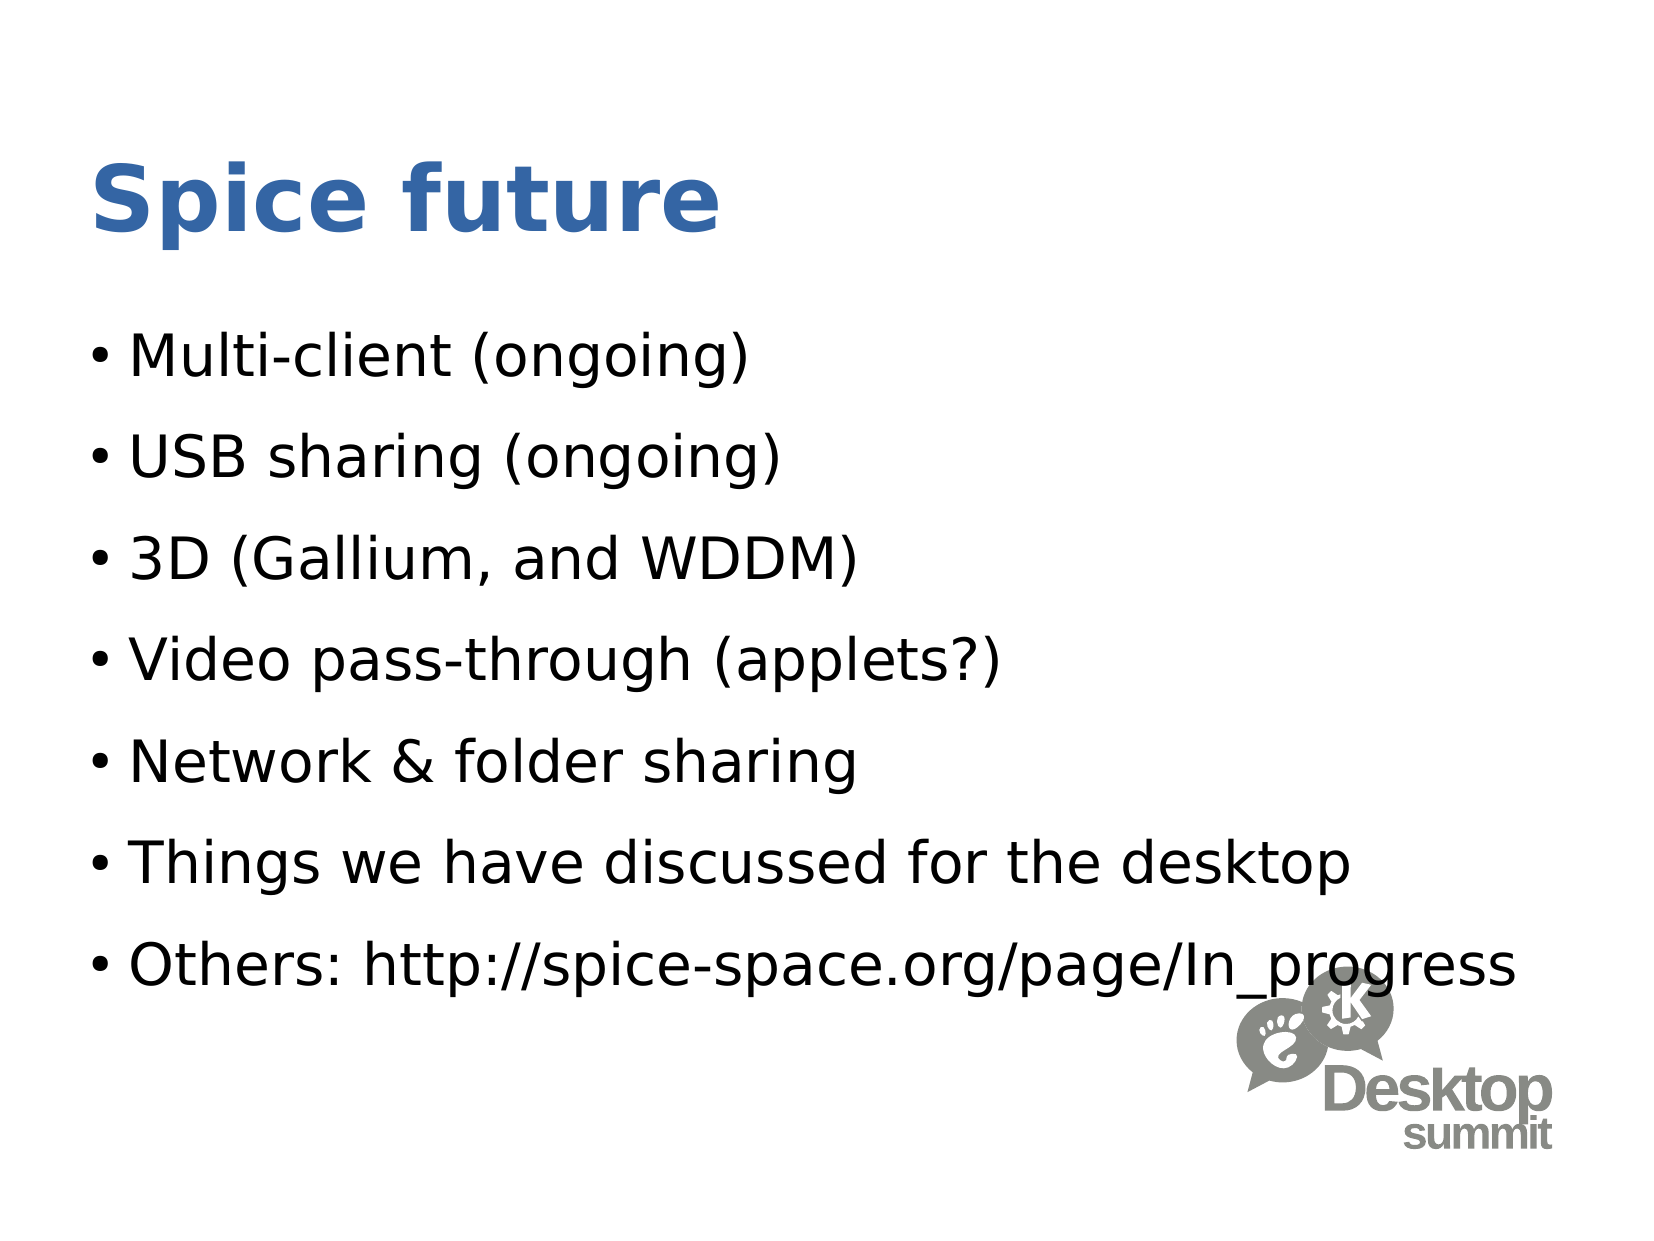

Spice future
 Multi-client (ongoing)
 USB sharing (ongoing)
 3D (Gallium, and WDDM)
 Video pass-through (applets?)
 Network & folder sharing
 Things we have discussed for the desktop
 Others: http://spice-space.org/page/In_progress